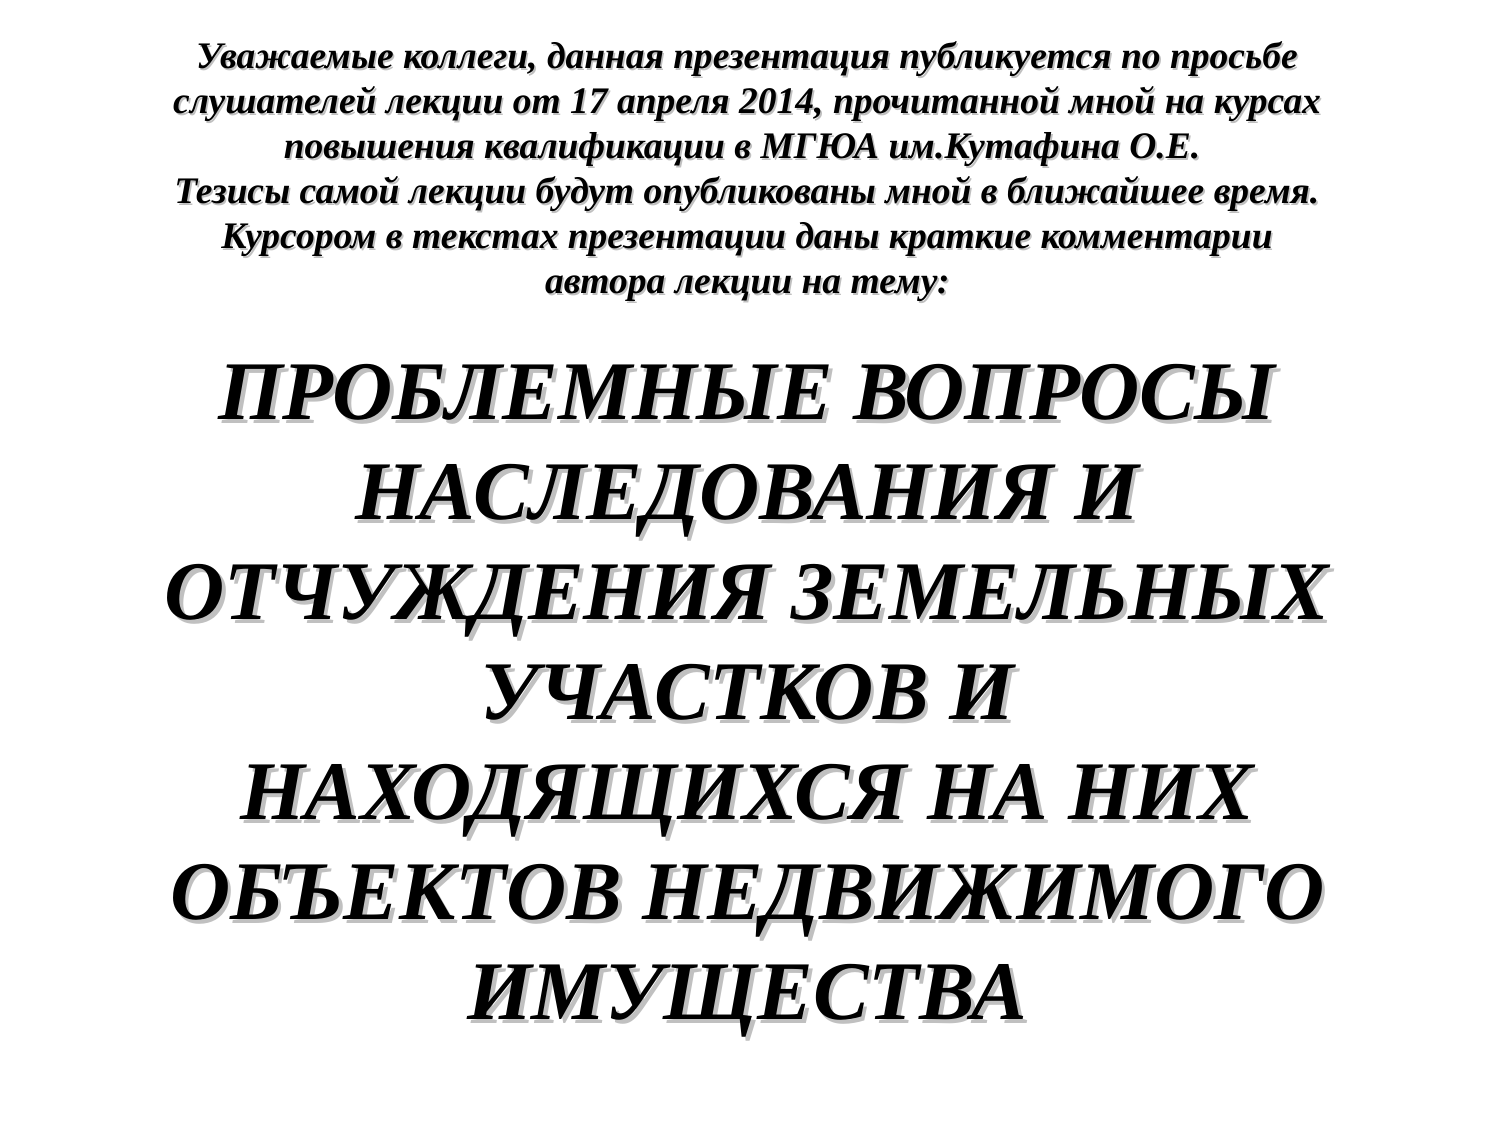

Уважаемые коллеги, данная презентация публикуется по просьбе слушателей лекции от 17 апреля 2014, прочитанной мной на курсах повышения квалификации в МГЮА им.Кутафина О.Е.
Тезисы самой лекции будут опубликованы мной в ближайшее время.
Курсором в текстах презентации даны краткие комментарии автора лекции на тему:
ПРОБЛЕМНЫЕ ВОПРОСЫ НАСЛЕДОВАНИЯ И ОТЧУЖДЕНИЯ ЗЕМЕЛЬНЫХ УЧАСТКОВ И НАХОДЯЩИХСЯ НА НИХ ОБЪЕКТОВ НЕДВИЖИМОГО ИМУЩЕСТВА
ПРОБЛЕМНЫЙ ВОПРОСЫ НАСЛЕДОВАНИЯ ЗЕМЕЛЬНЫЙ УЧАСТКОМ И ОБЪЕКТОВ НЕДВИЖИМОГО